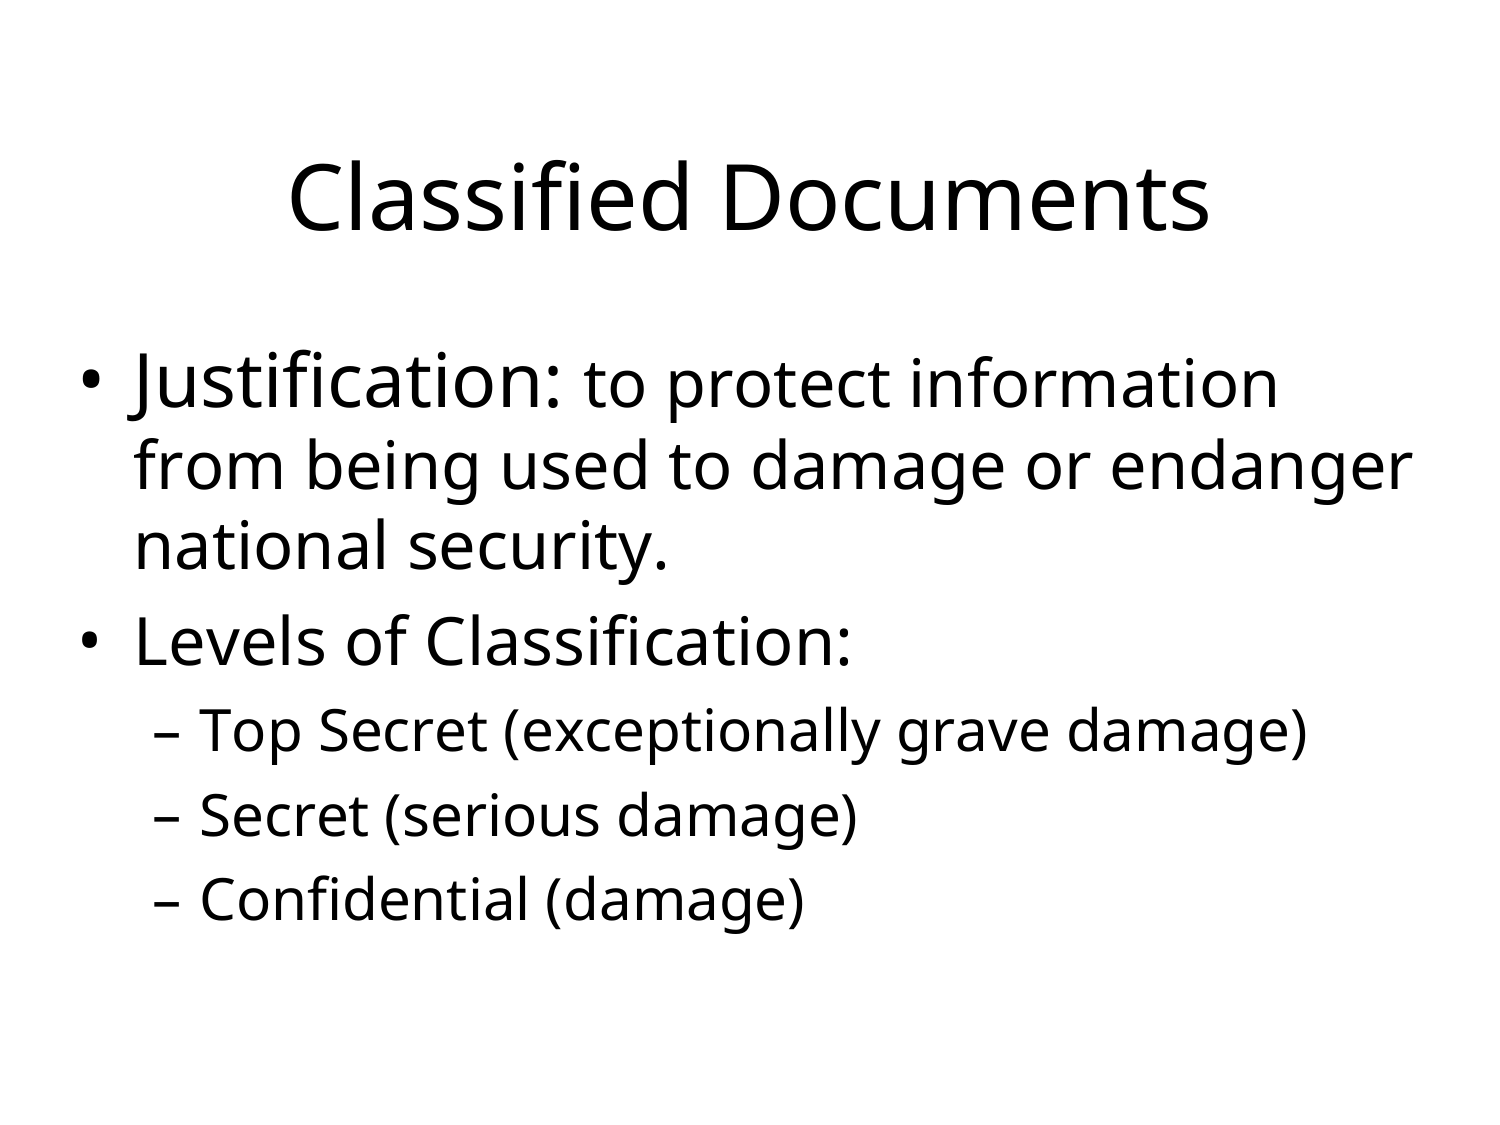

# Classified Documents
Justification: to protect information from being used to damage or endanger national security.
Levels of Classification:
Top Secret (exceptionally grave damage)
Secret (serious damage)
Confidential (damage)